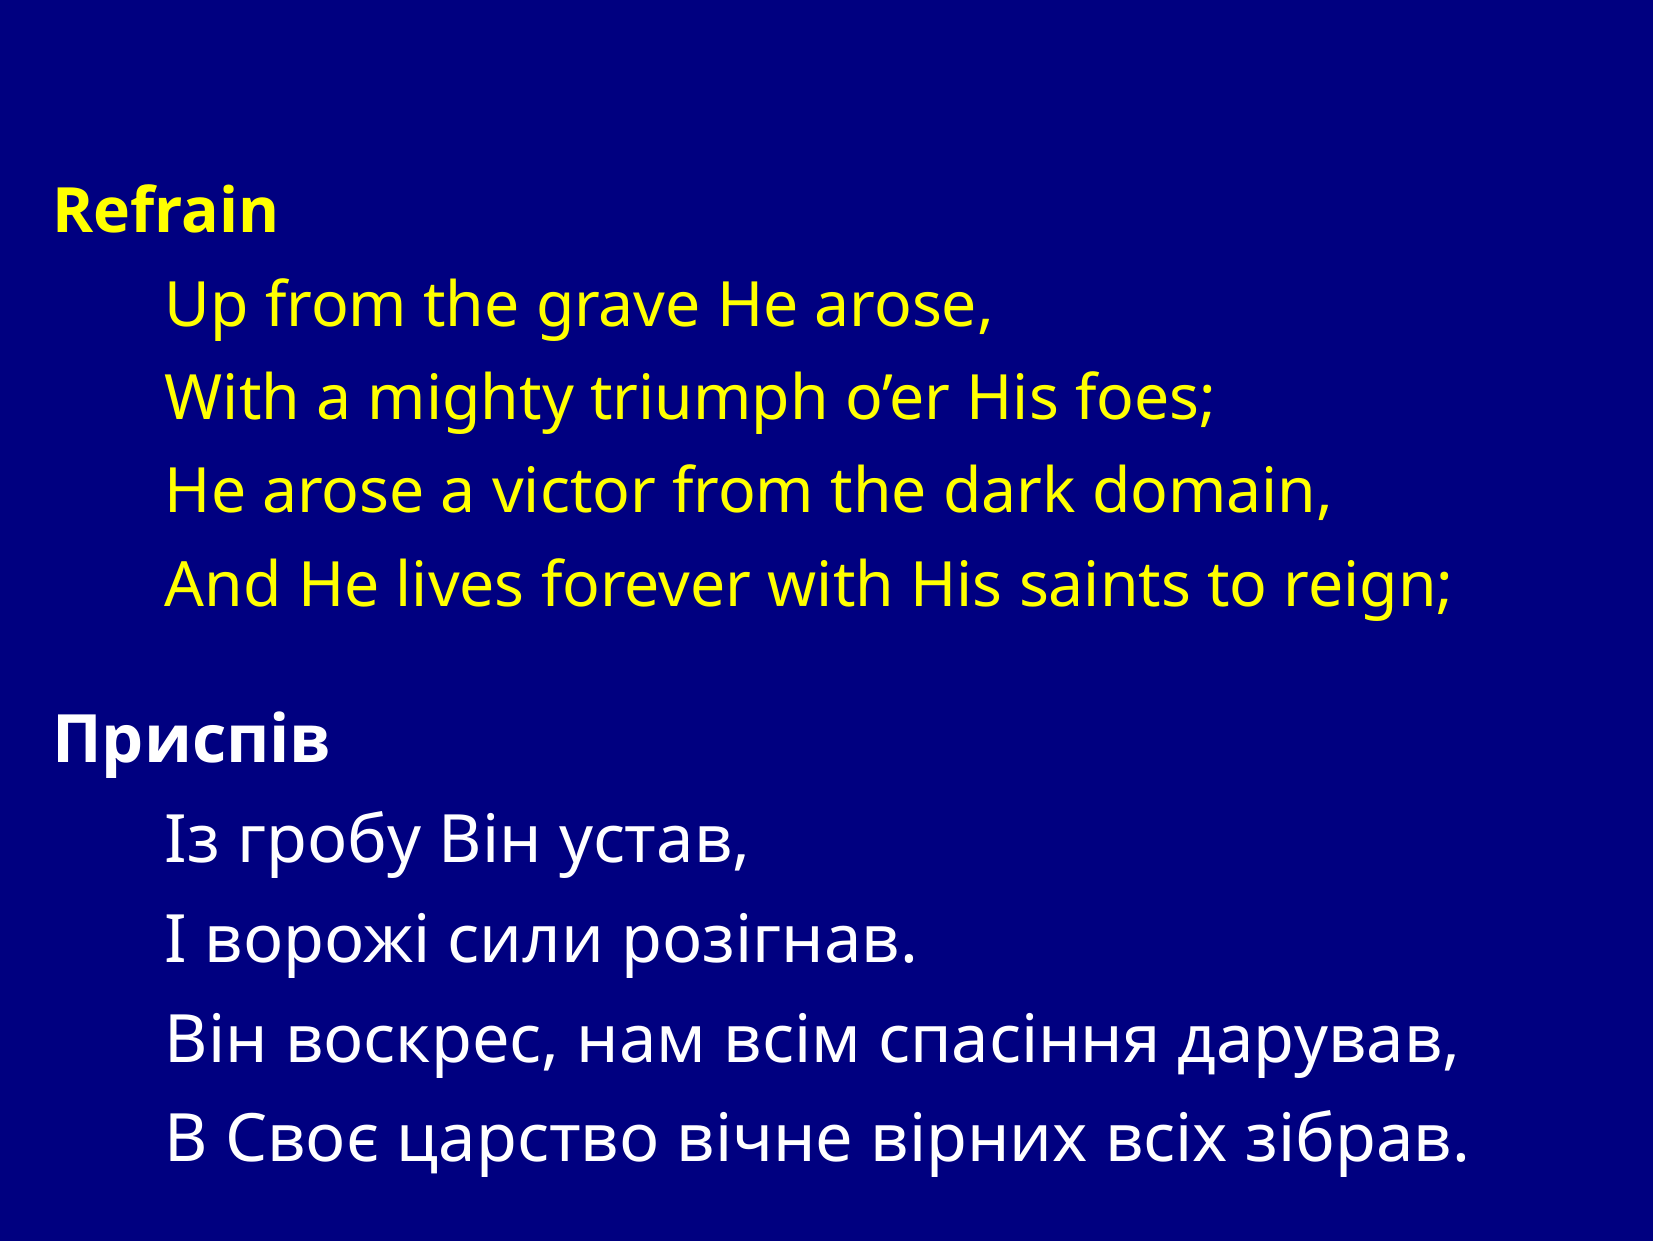

Refrain
	Up from the grave He arose,
	With a mighty triumph o’er His foes;
	He arose a victor from the dark domain,
	And He lives forever with His saints to reign;
Приспів
	Із гробу Він устав,
	І ворожі сили розігнав.
	Він воскрес, нам всім спасіння дарував,
	В Своє царство вічне вірних всіх зібрав.